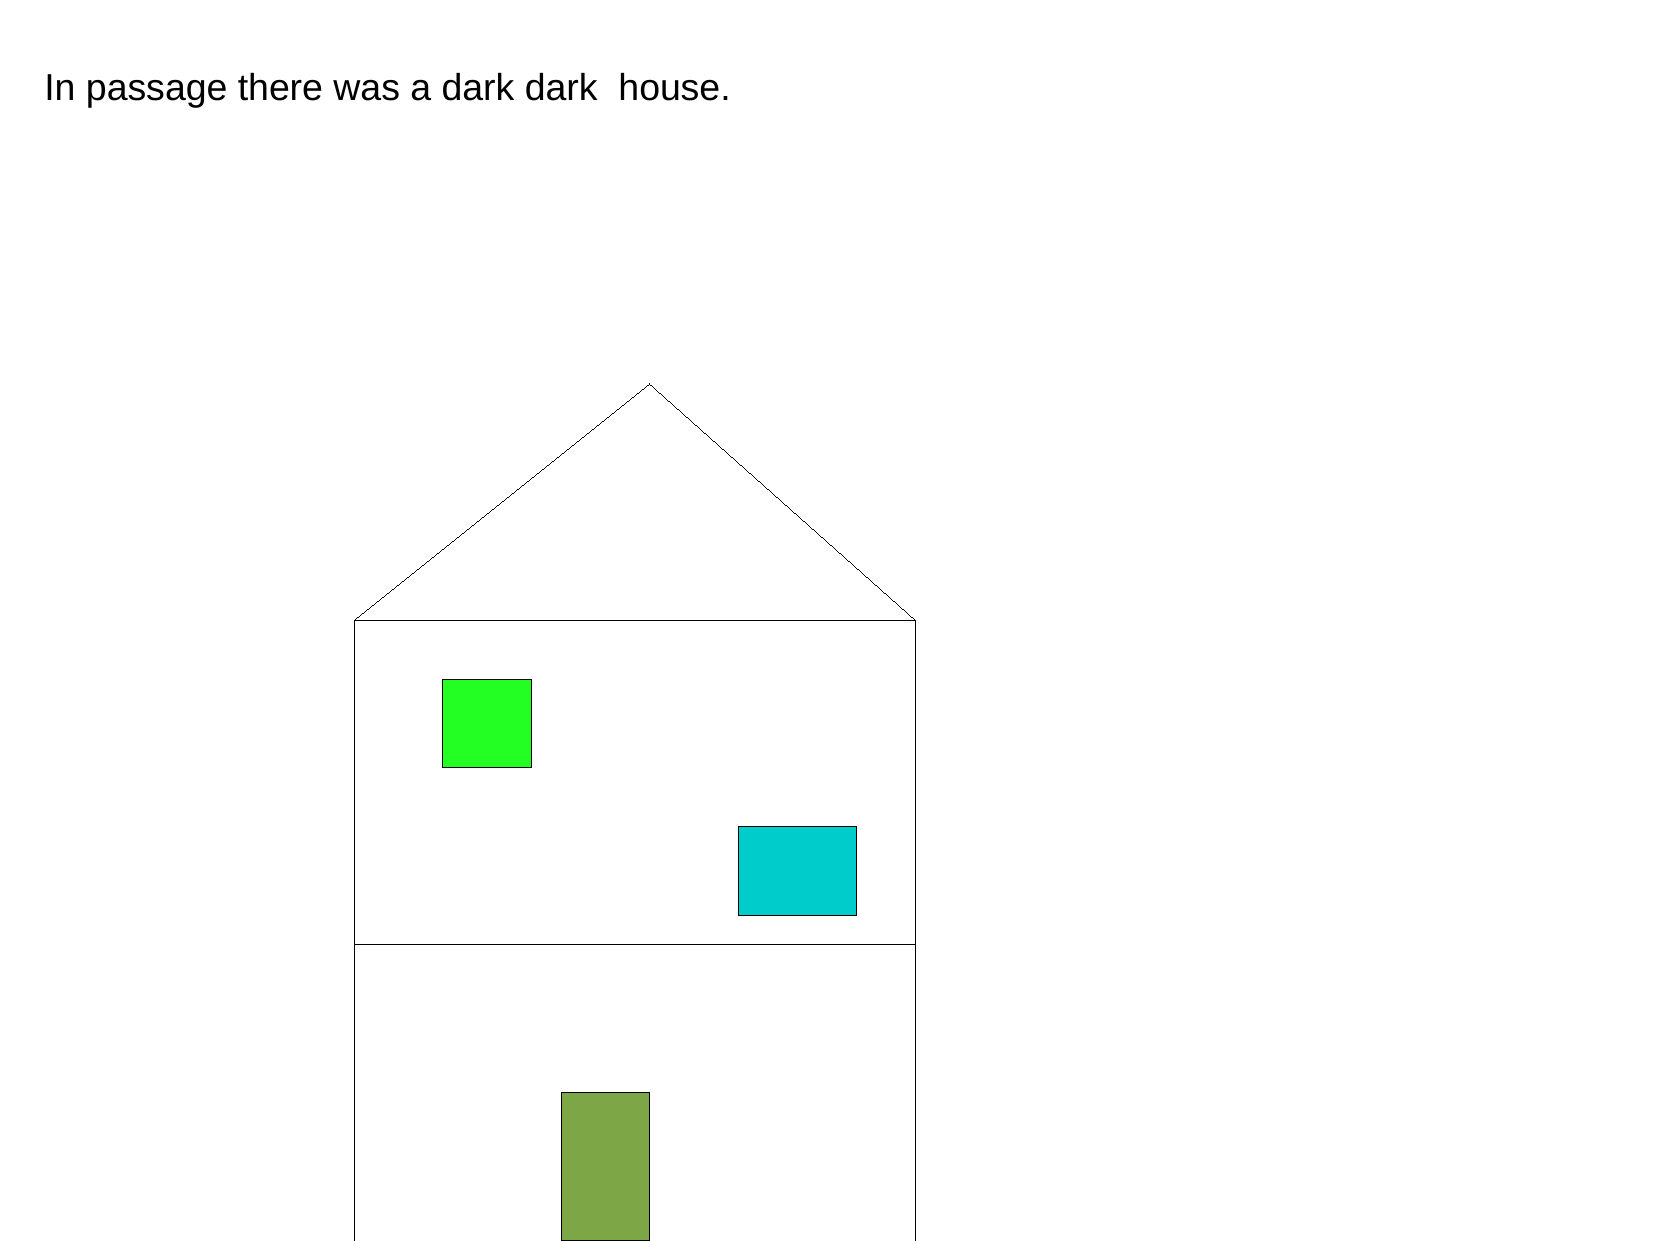

In passage there was a dark dark house.